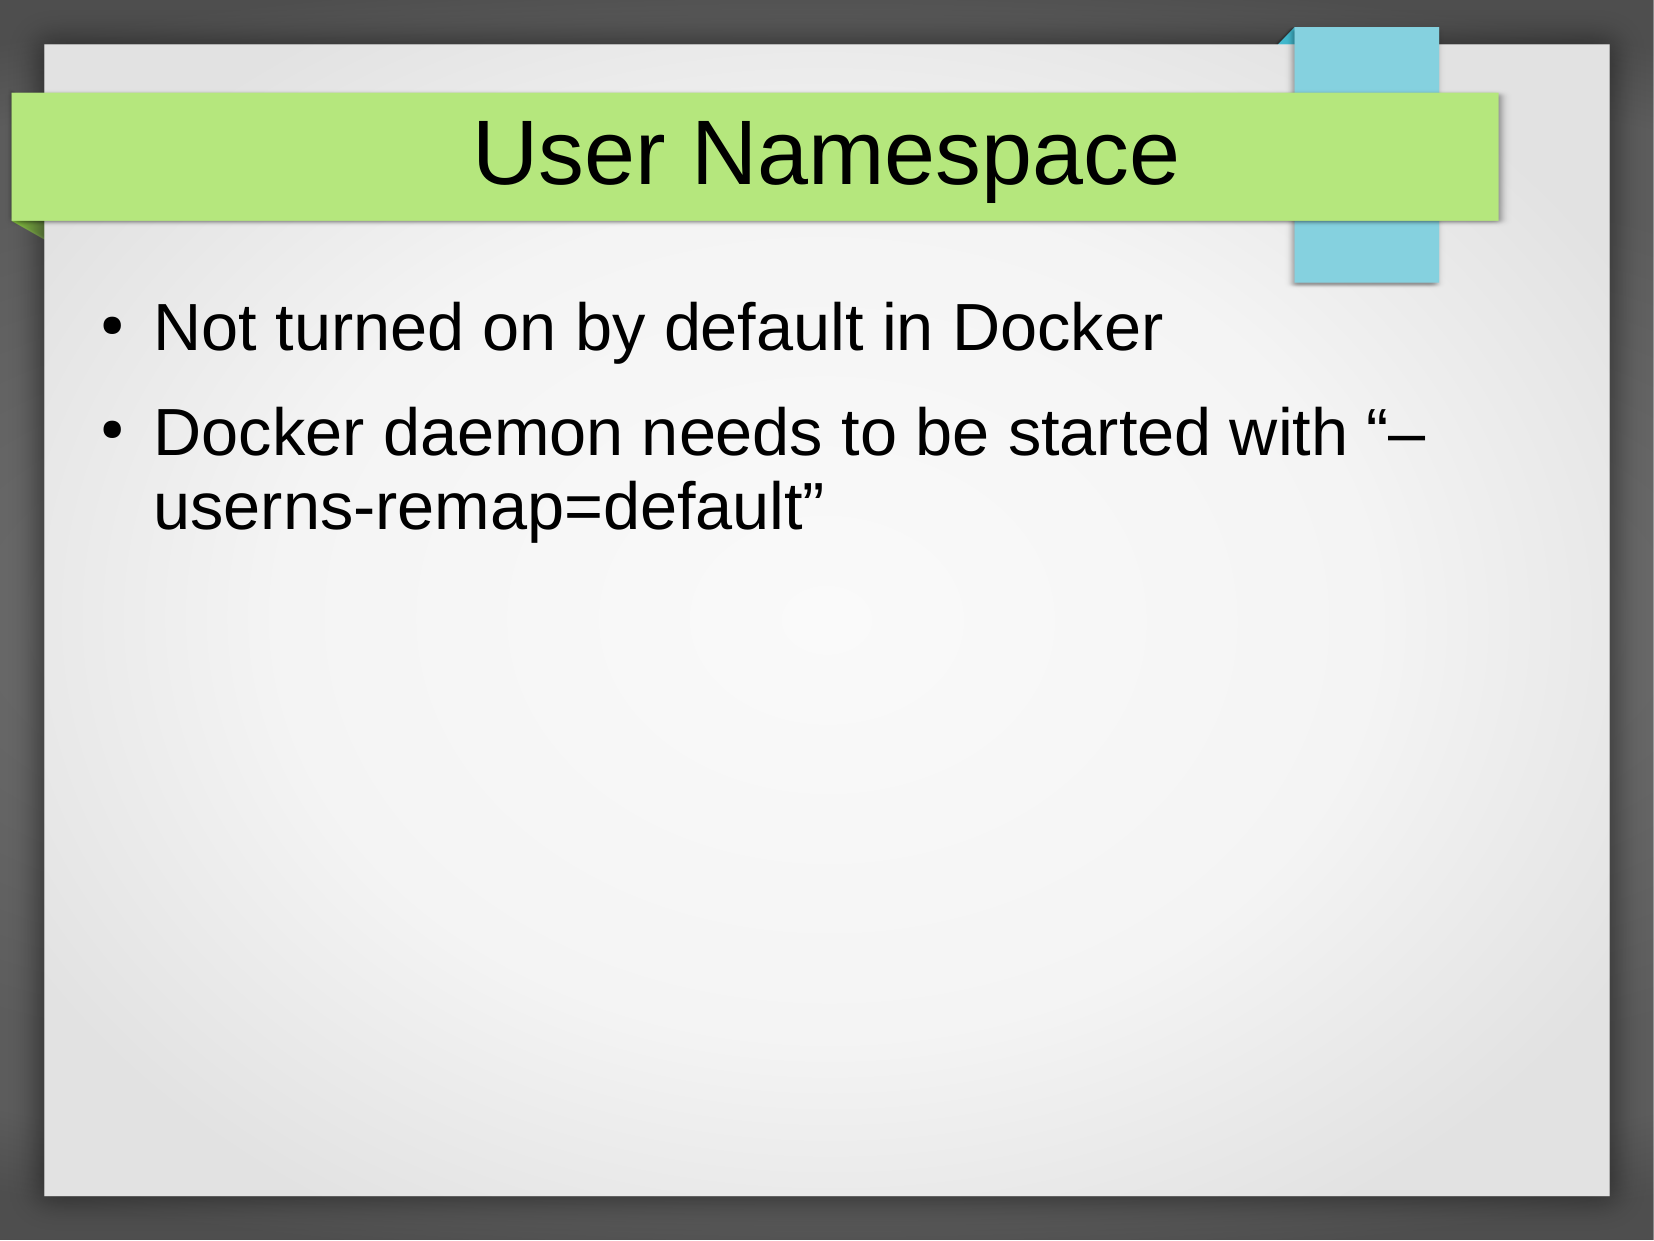

# User Namespace
Not turned on by default in Docker
Docker daemon needs to be started with “–userns-remap=default”